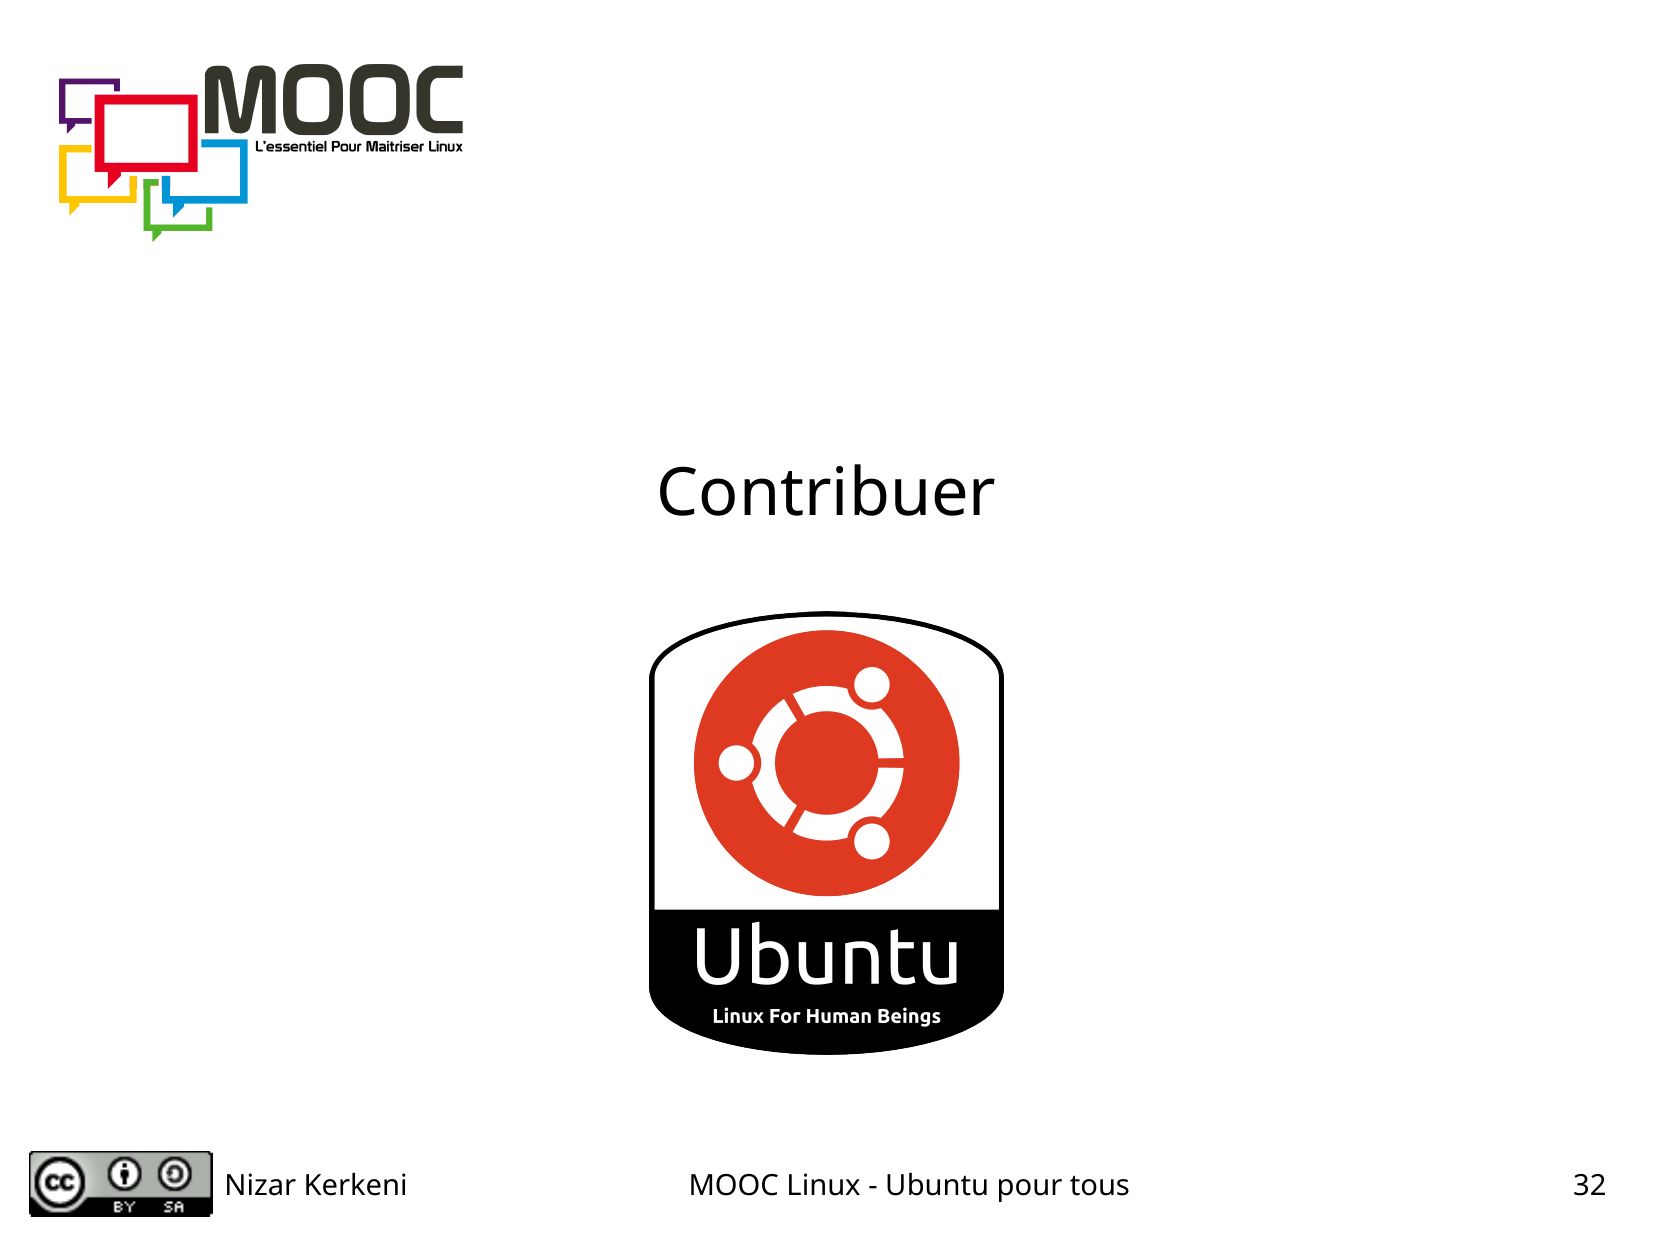

# Contribuer
MOOC Linux - Ubuntu pour tous
32